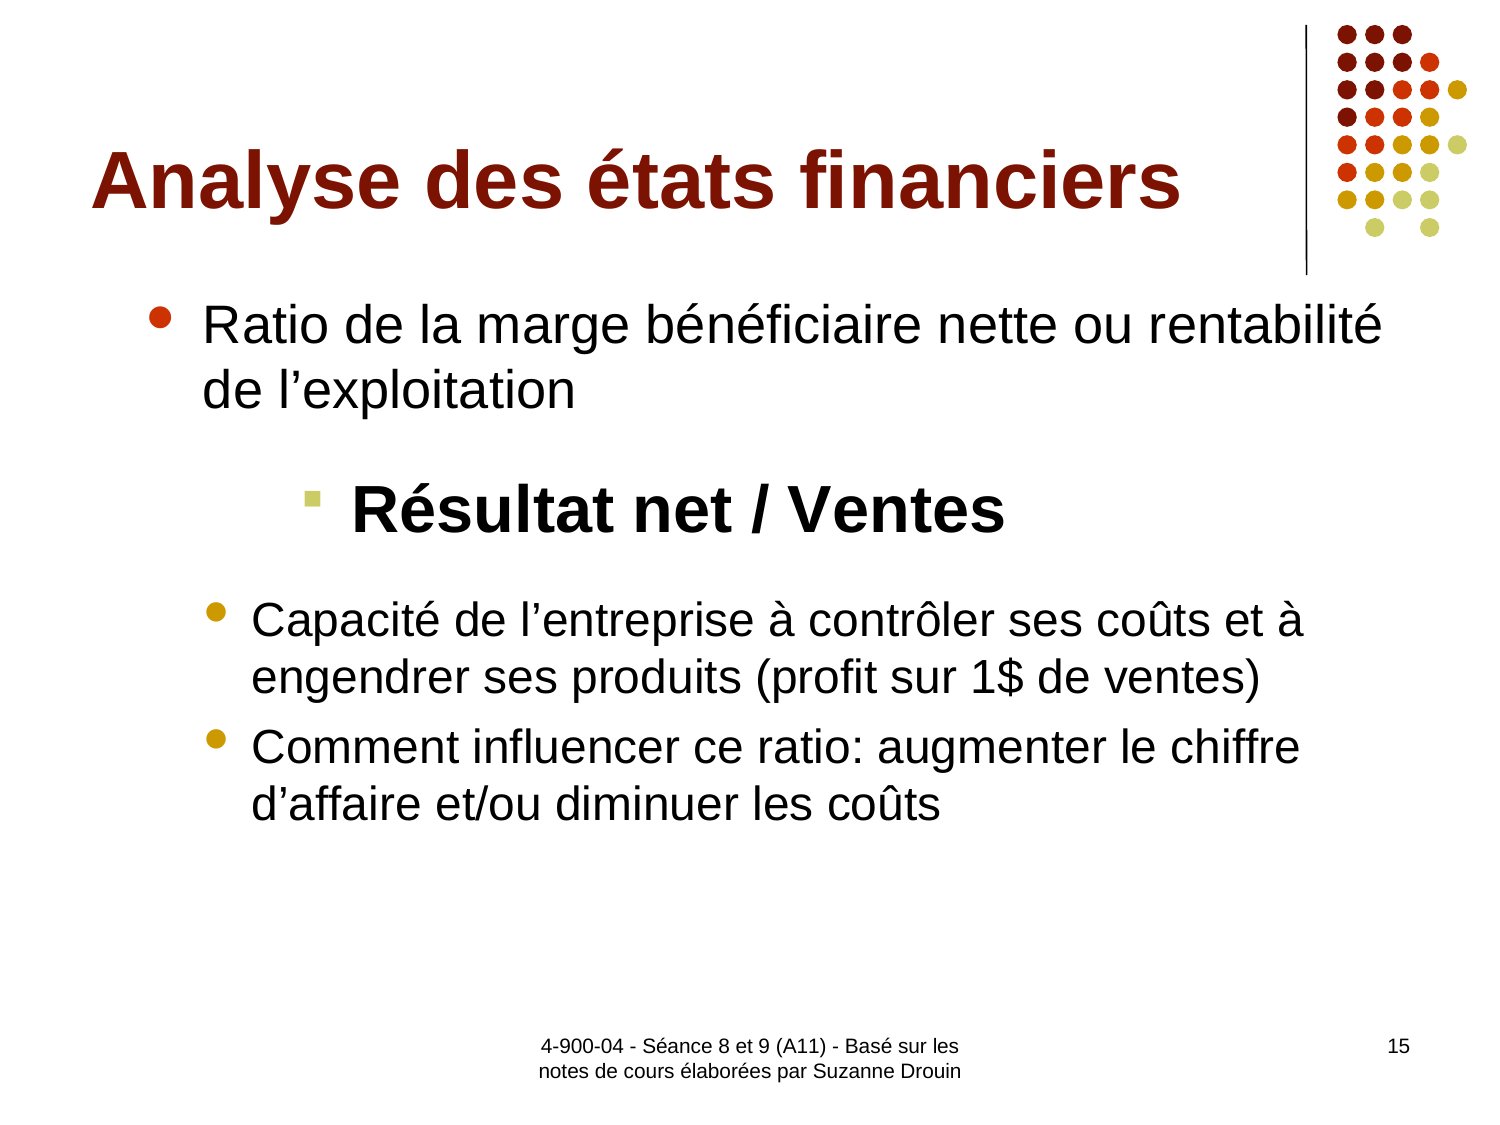

Analyse des états financiers
Ratio de la marge bénéficiaire nette ou rentabilité de l’exploitation
Résultat net / Ventes
Capacité de l’entreprise à contrôler ses coûts et à engendrer ses produits (profit sur 1$ de ventes)
Comment influencer ce ratio: augmenter le chiffre d’affaire et/ou diminuer les coûts
4-900-04 - Séance 8 et 9 (A11) - Basé sur les notes de cours élaborées par Suzanne Drouin